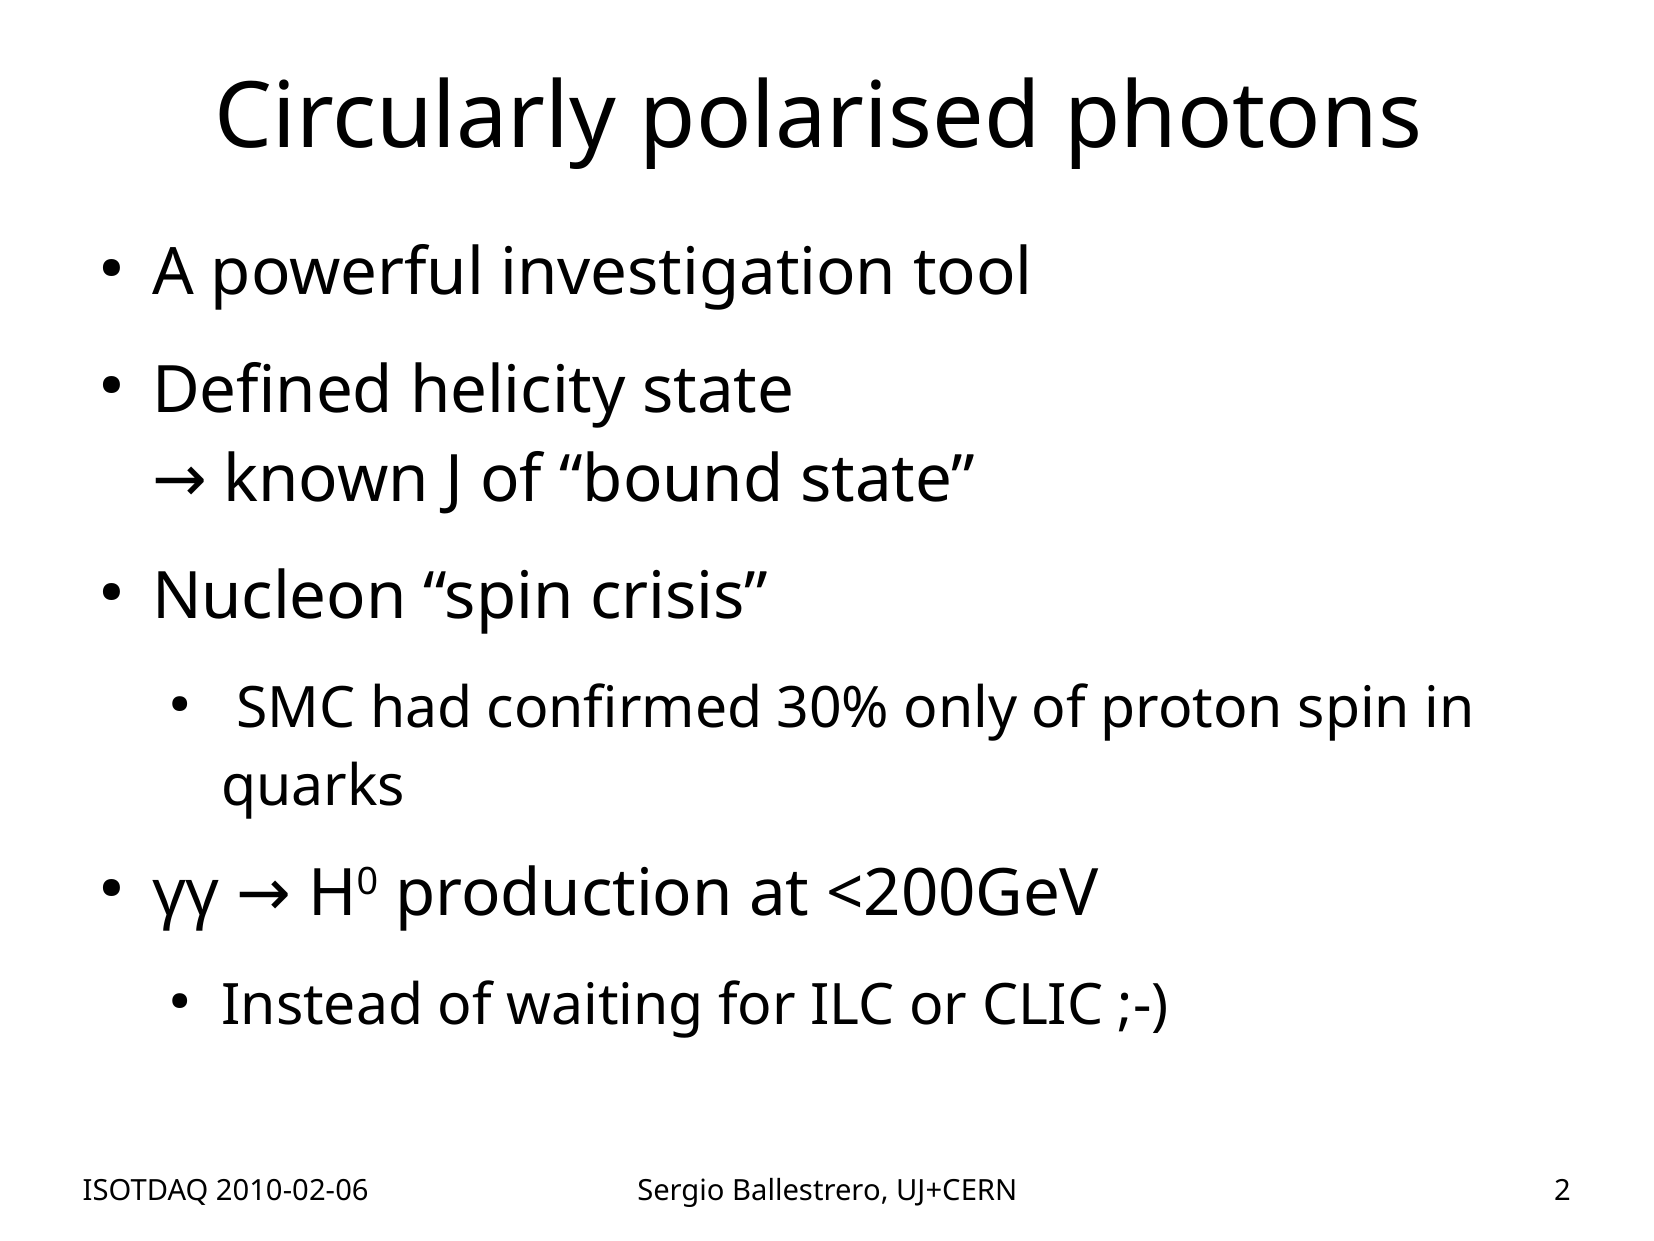

# Circularly polarised photons
A powerful investigation tool
Defined helicity state
→ known J of “bound state”
Nucleon “spin crisis”
 SMC had confirmed 30% only of proton spin in quarks
γγ → H0 production at <200GeV
Instead of waiting for ILC or CLIC ;-)
ISOTDAQ - Ankara 2010-02-05
2